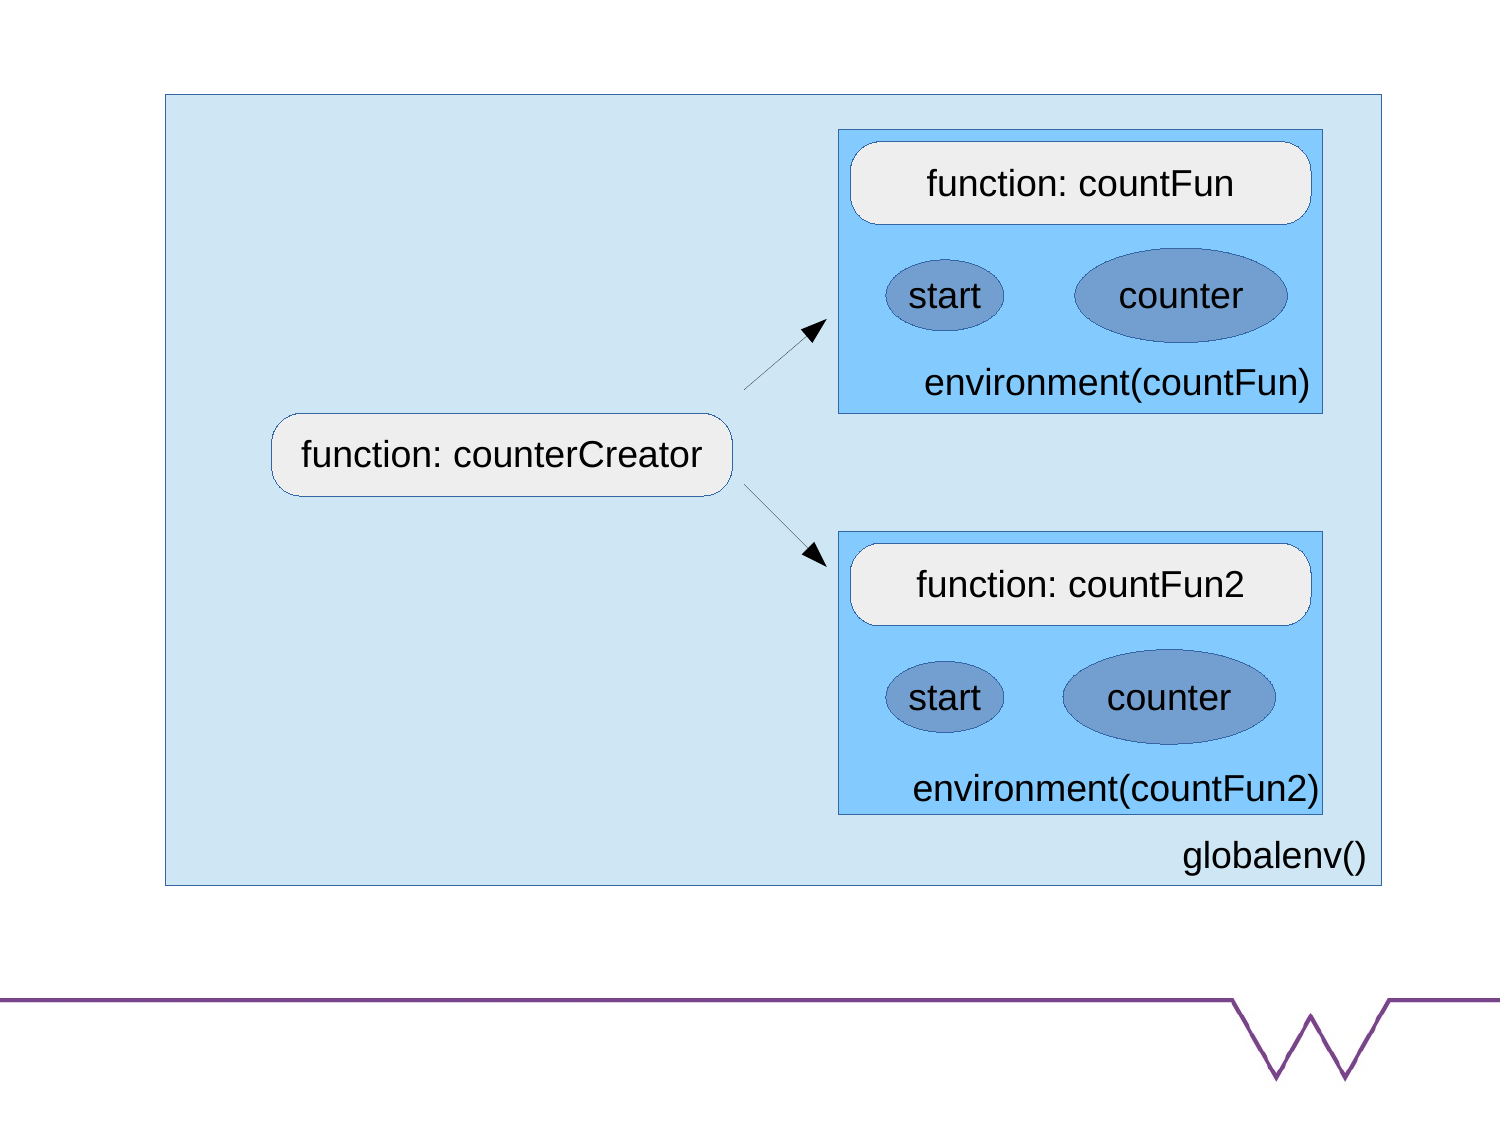

function: countFun
counter
start
environment(countFun)
function: counterCreator
function: countFun2
counter
start
environment(countFun2)
globalenv()